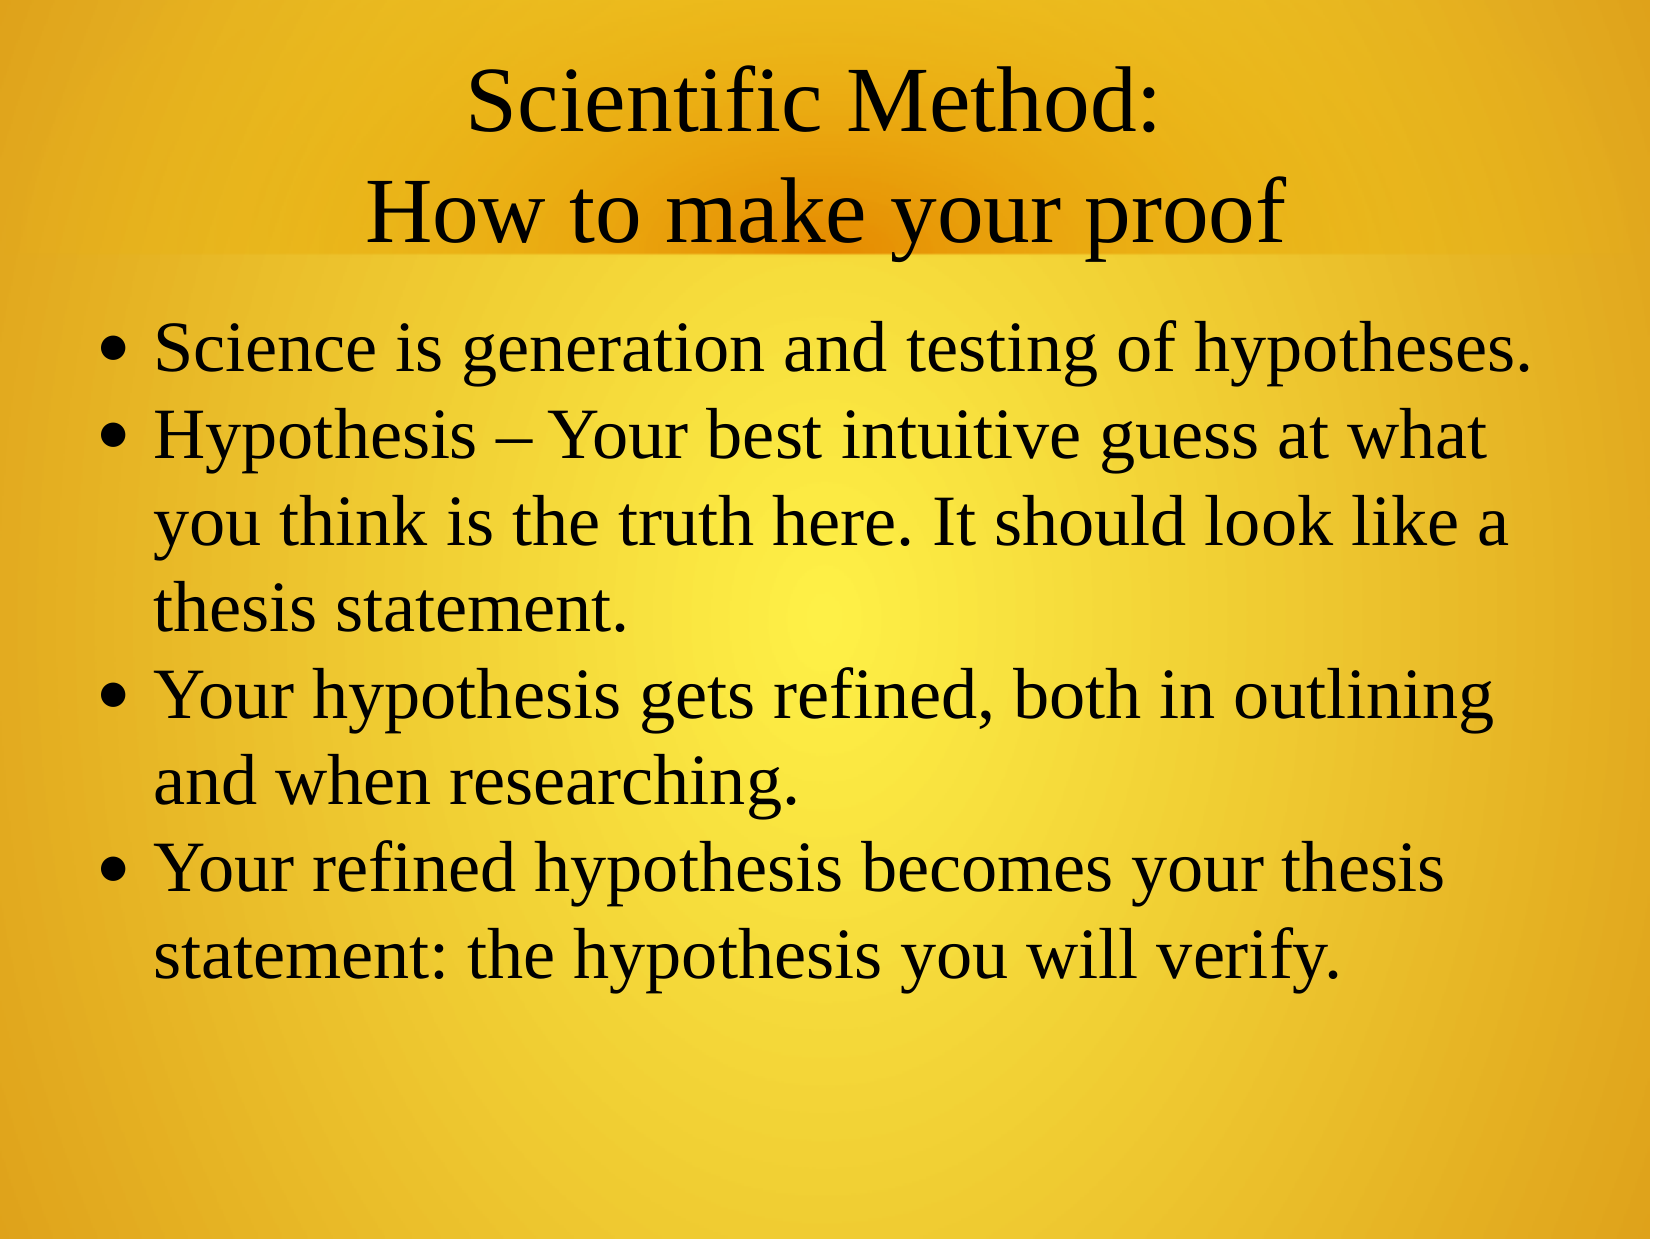

Scientific Method:
How to make your proof
Science is generation and testing of hypotheses.
Hypothesis – Your best intuitive guess at what you think is the truth here. It should look like a thesis statement.
Your hypothesis gets refined, both in outlining and when researching.
Your refined hypothesis becomes your thesis statement: the hypothesis you will verify.